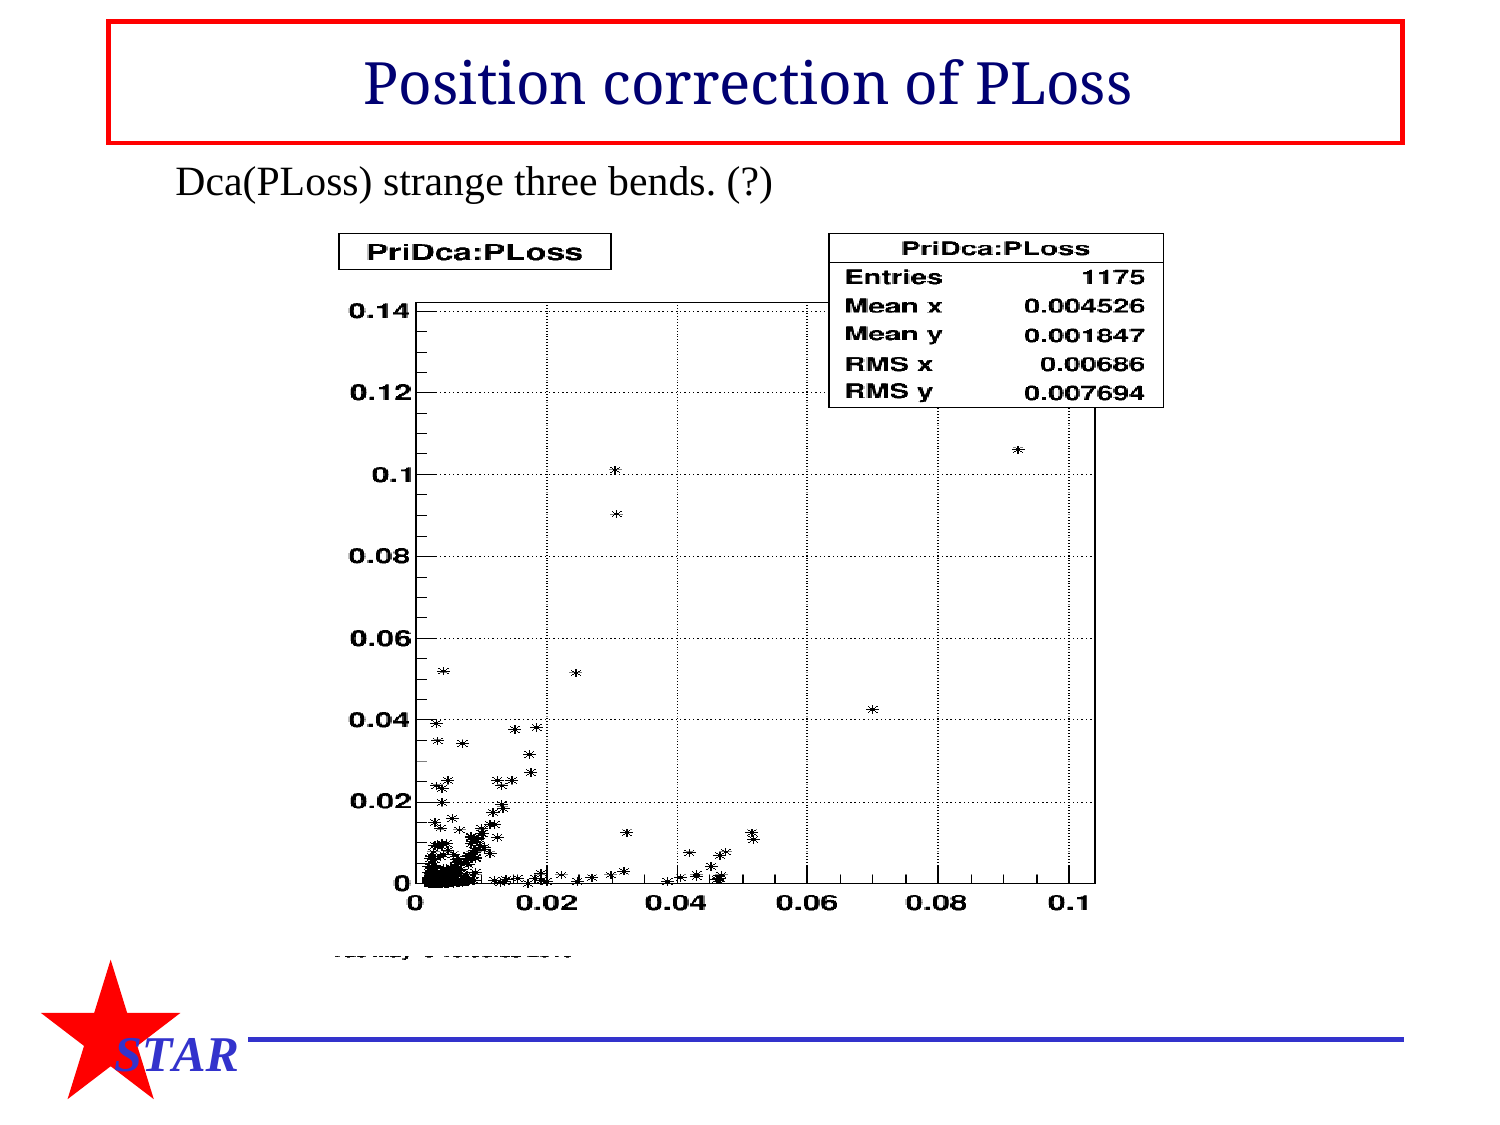

# Position correction of PLoss
Dca(PLoss) strange three bends. (?)